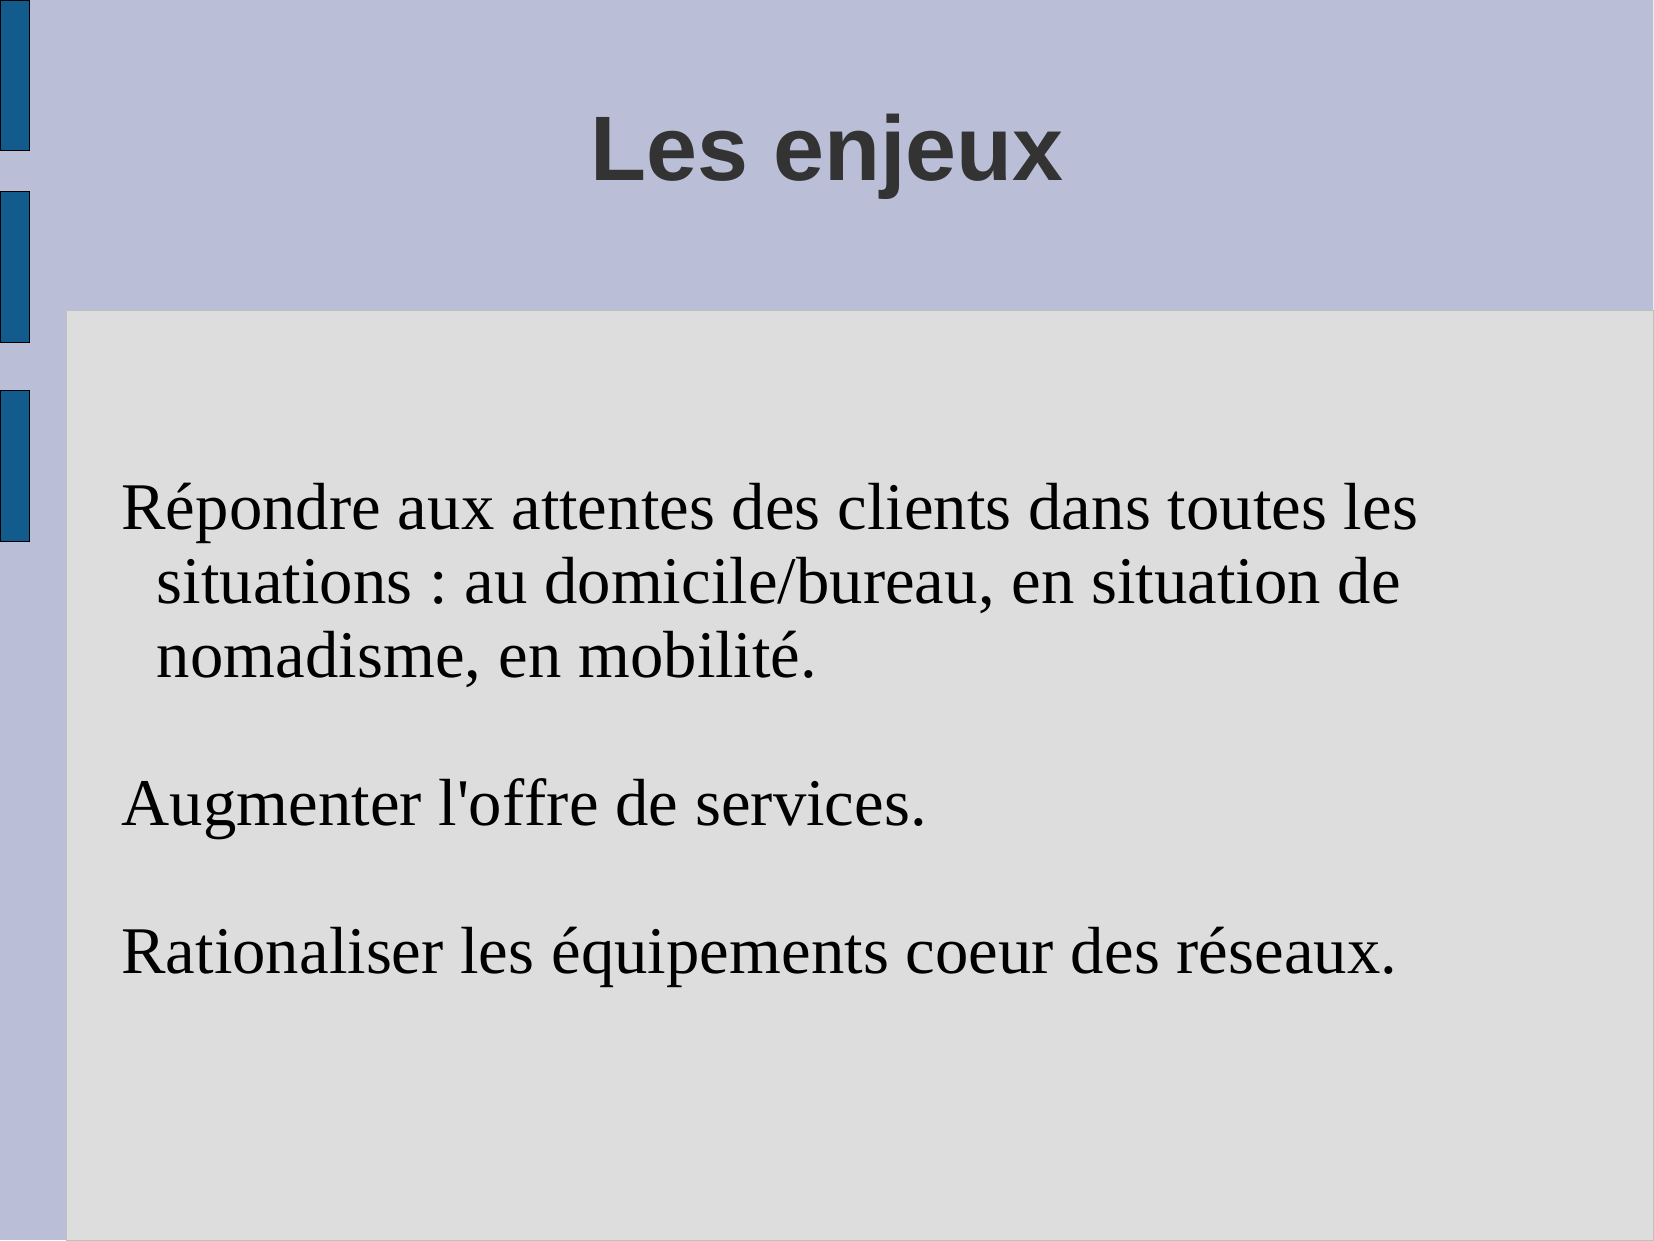

# Les enjeux
Répondre aux attentes des clients dans toutes les situations : au domicile/bureau, en situation de nomadisme, en mobilité.
Augmenter l'offre de services.
Rationaliser les équipements coeur des réseaux.